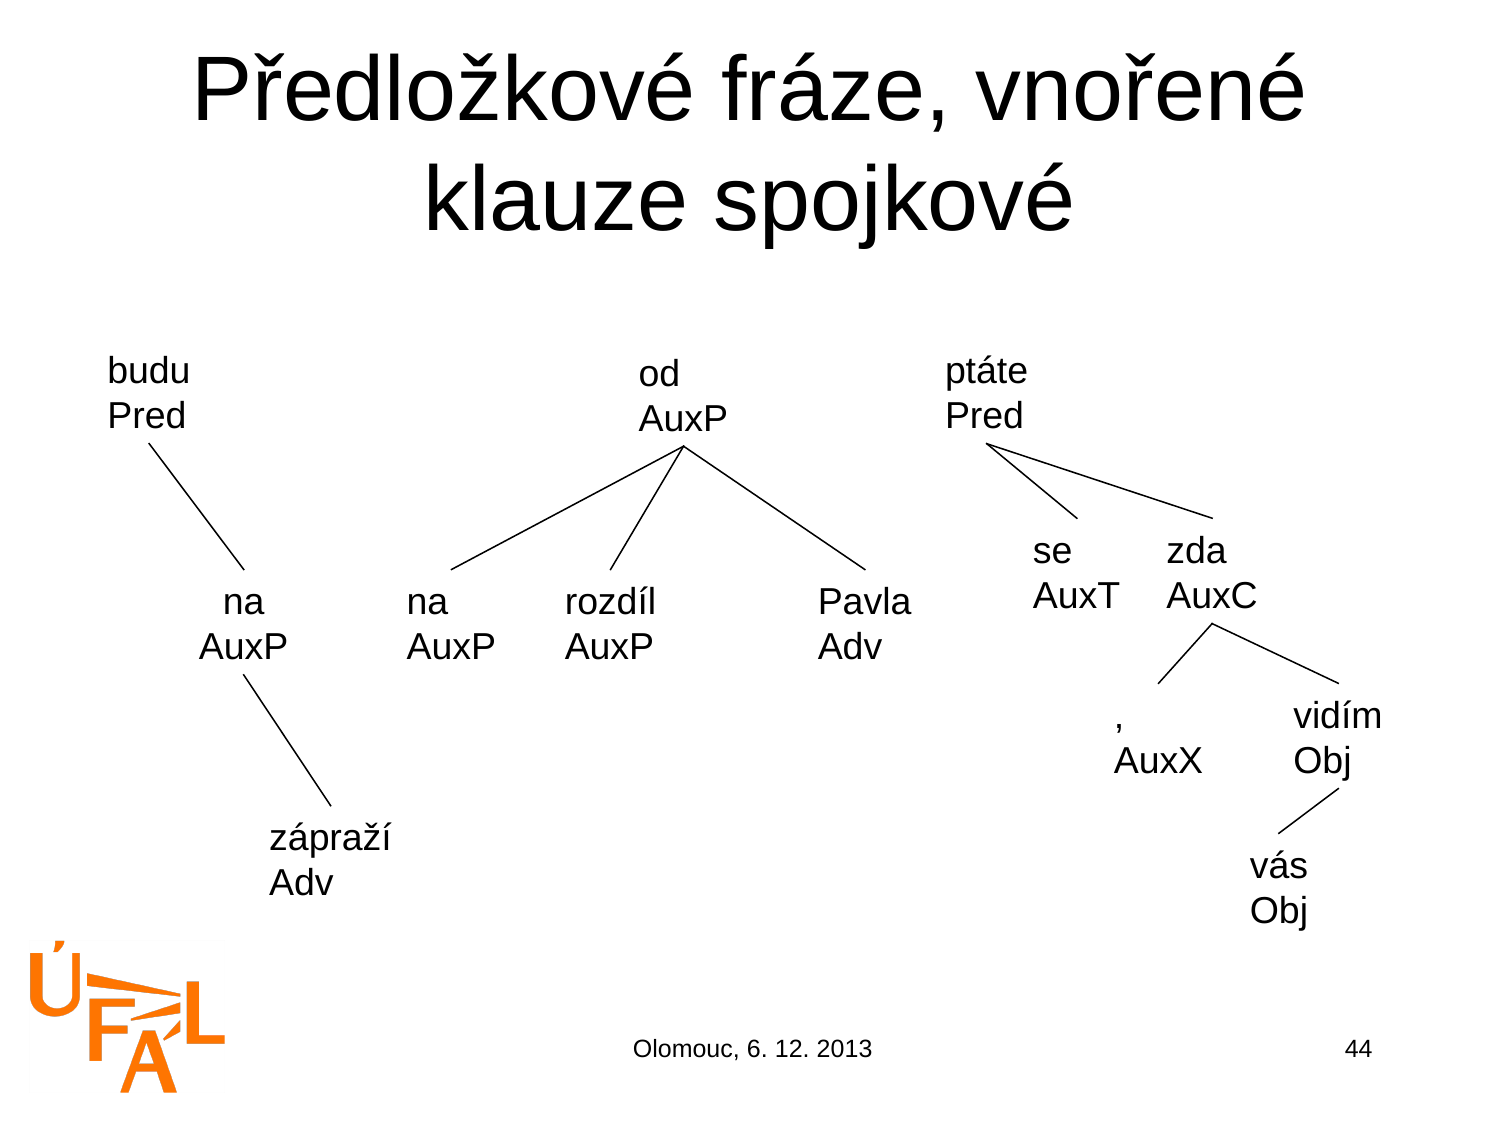

# Předložkové fráze, vnořené klauze spojkové
budu
Pred
ptáte
Pred
od
AuxP
se
AuxT
zda
AuxC
na
AuxP
na
AuxP
rozdíl
AuxP
Pavla
Adv
,
AuxX
vidím
Obj
zápraží
Adv
vás
Obj
Olomouc, 6. 12. 2013
44